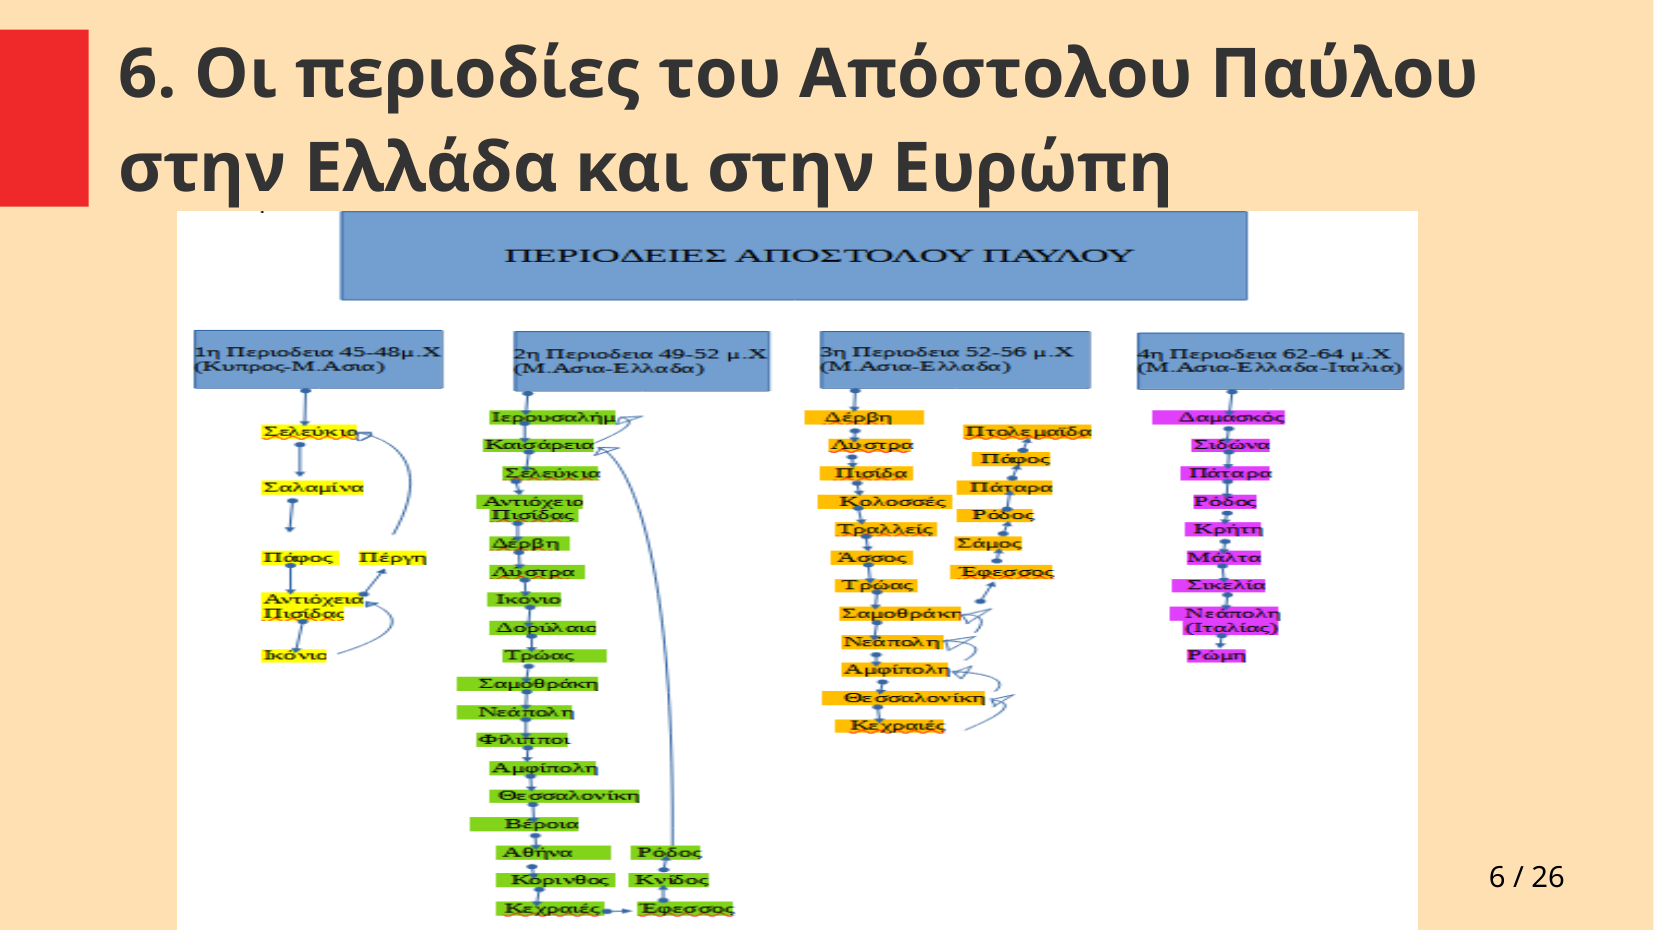

# 6. Οι περιοδίες του Απόστολου Παύλου στην Ελλάδα και στην Ευρώπη
6